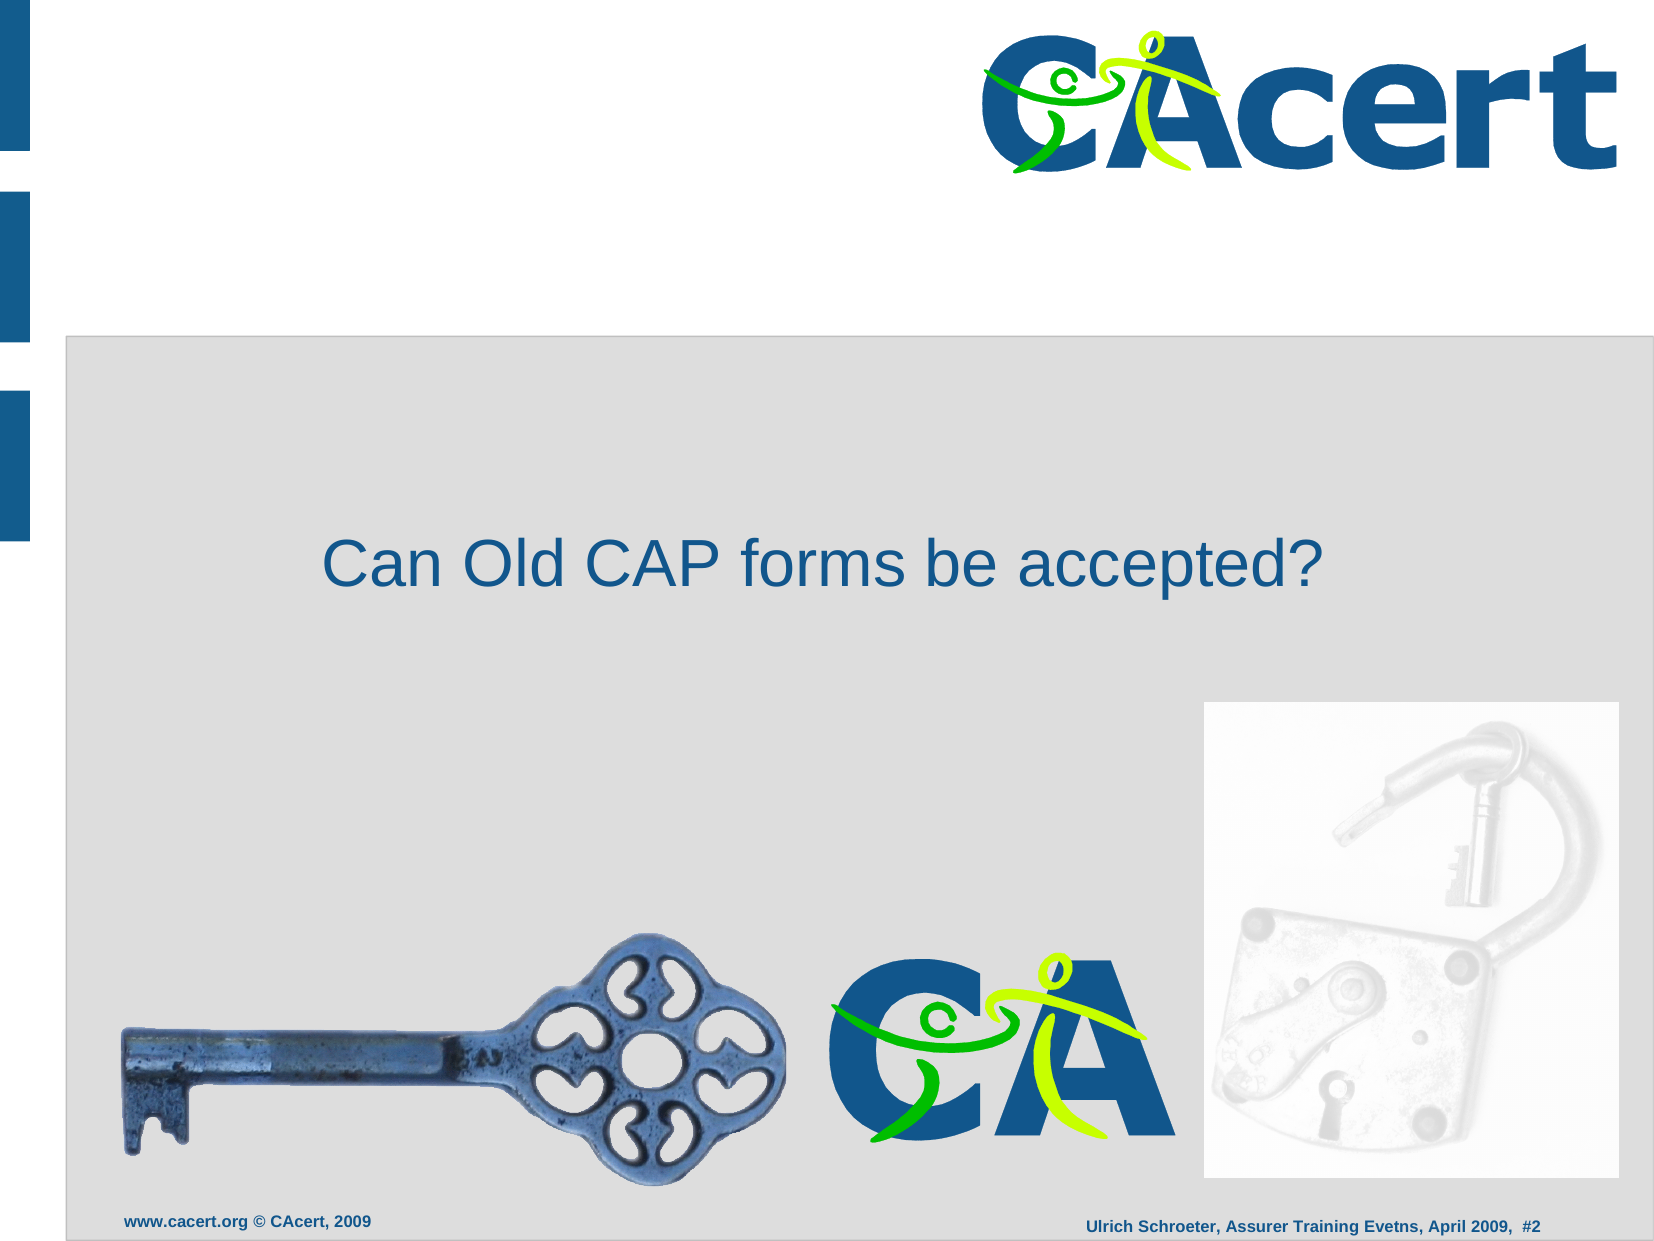

# Can Old CAP forms be accepted?